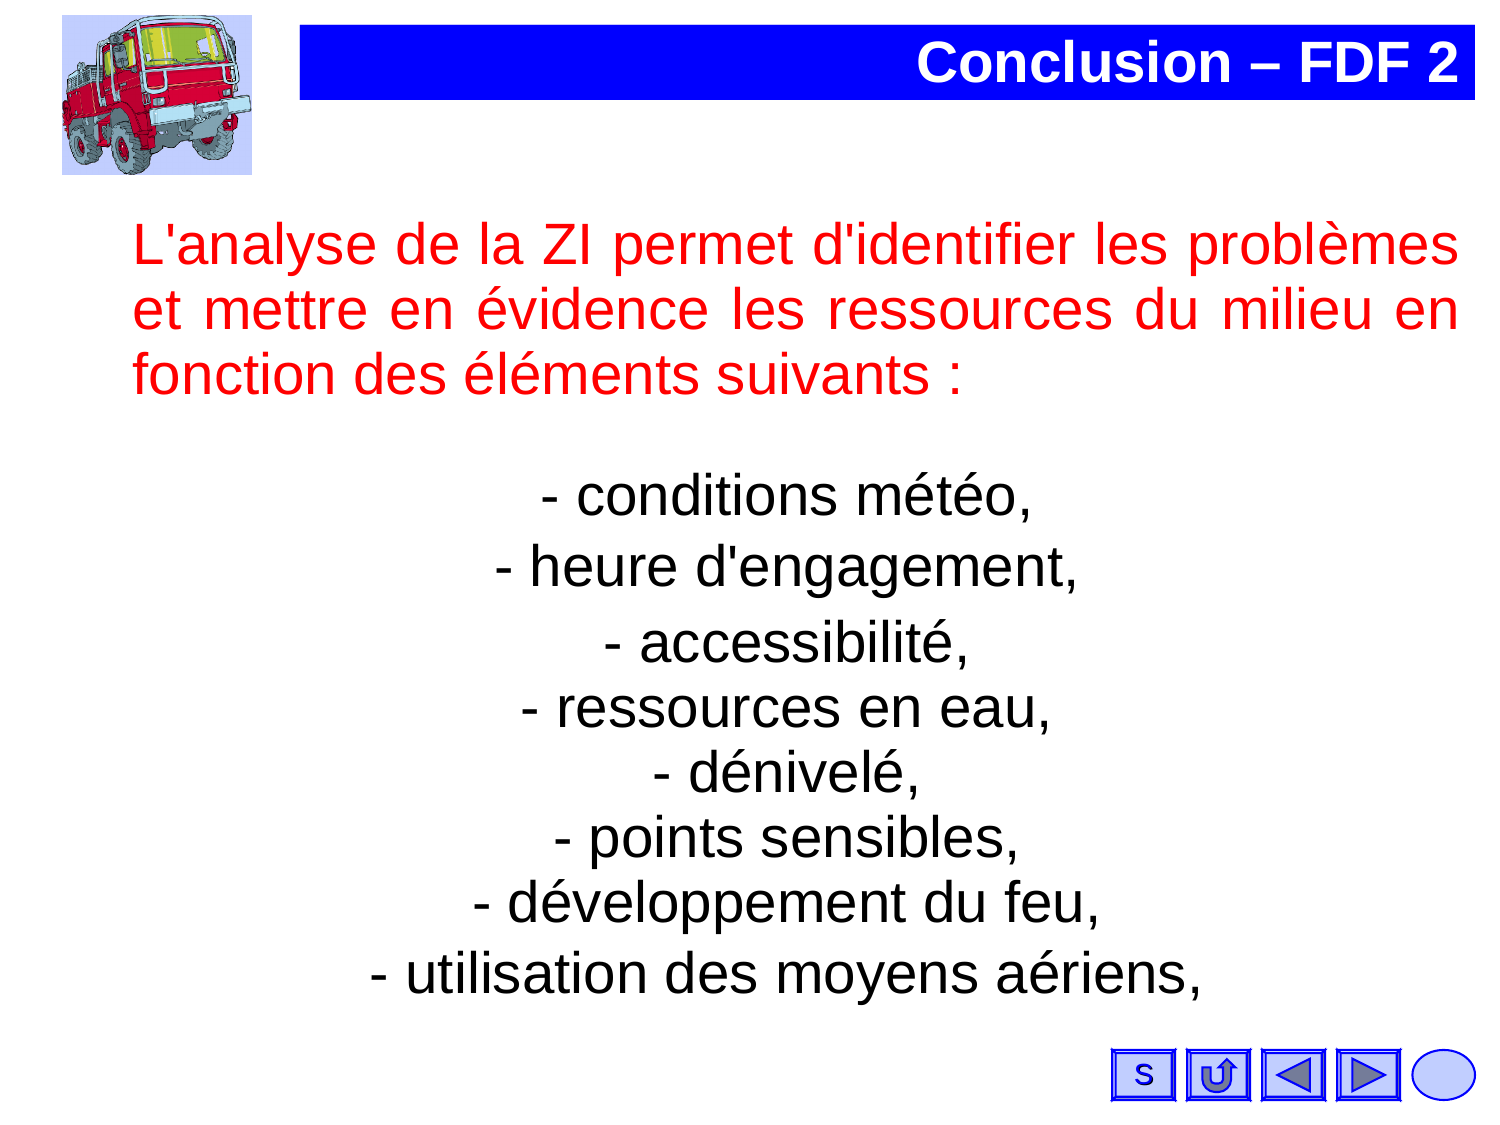

Conclusion – FDF 2
L'analyse de la ZI permet d'identifier les problèmes et mettre en évidence les ressources du milieu en fonction des éléments suivants :
- conditions météo,
- heure d'engagement,
- accessibilité,
- ressources en eau,
- dénivelé,
- points sensibles,
- développement du feu,
- utilisation des moyens aériens,